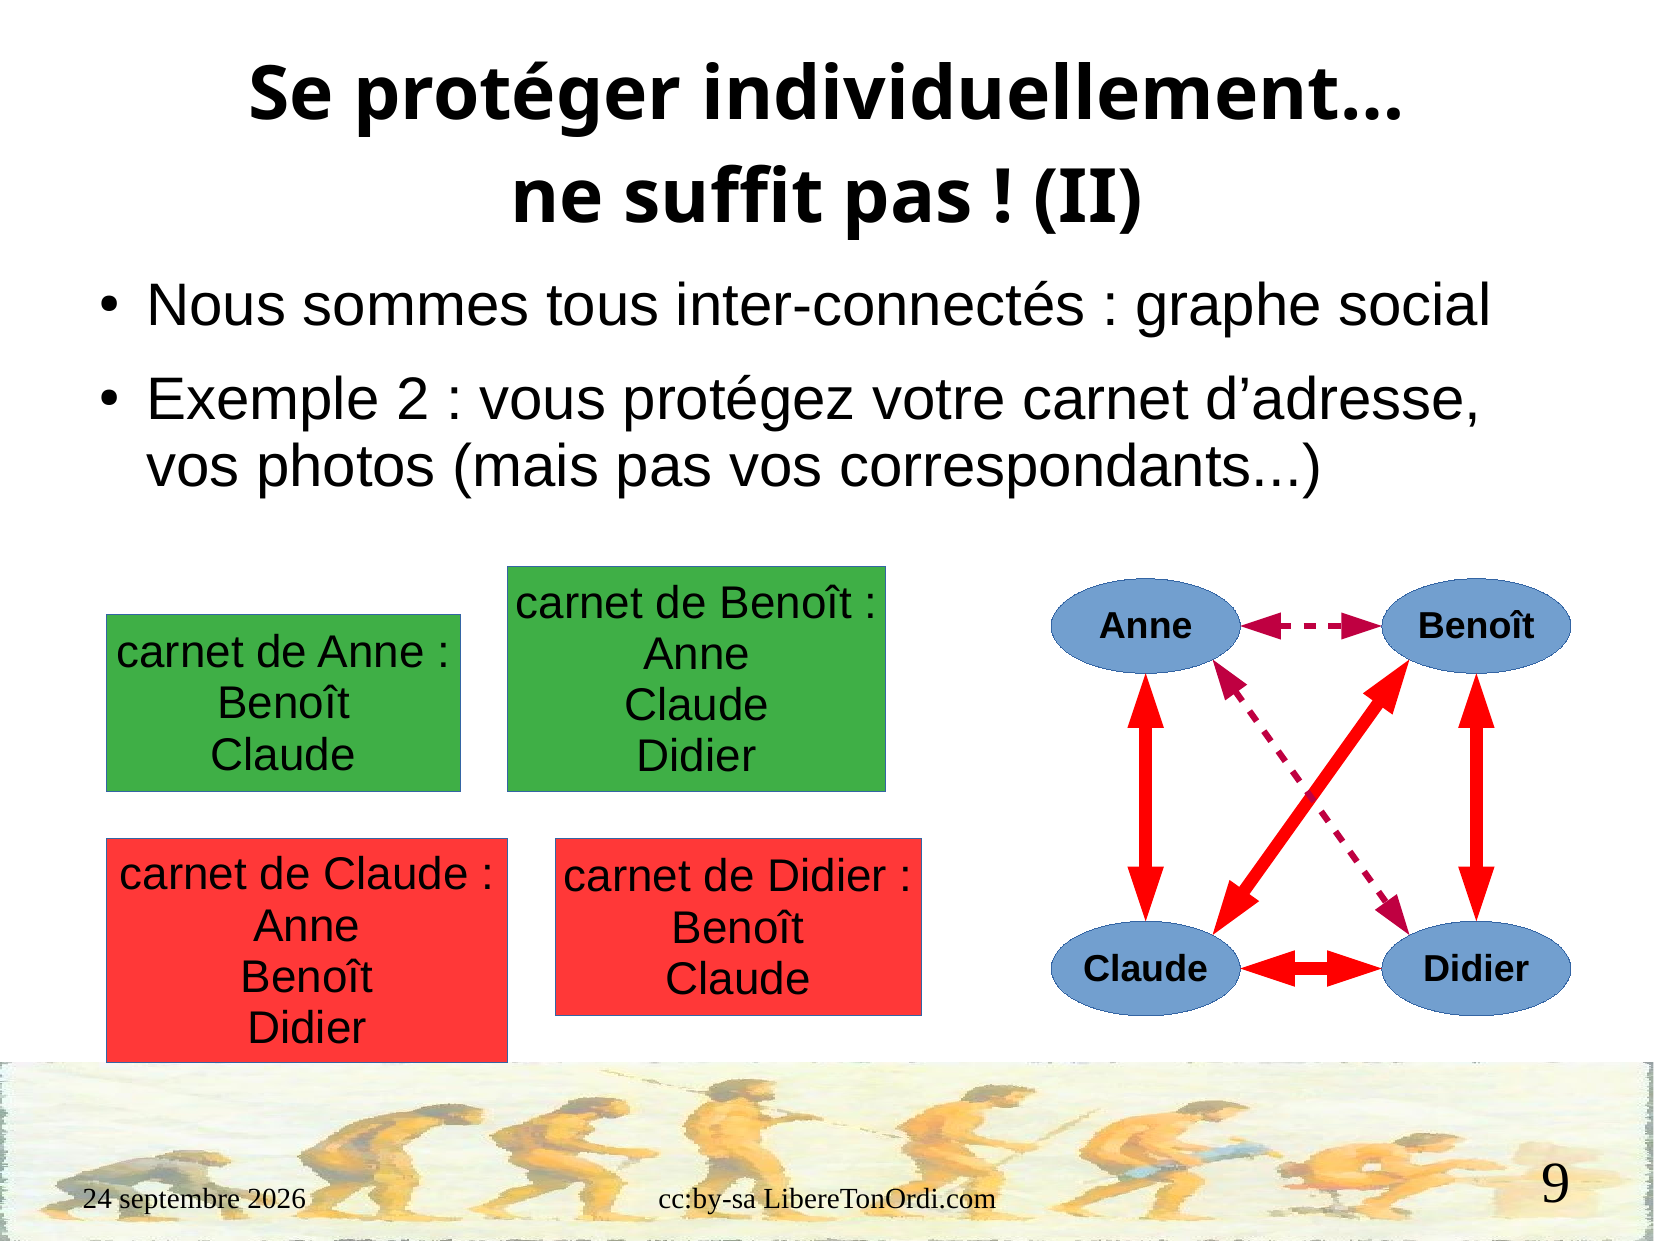

# Se protéger individuellement… ne suffit pas ! (II)
Nous sommes tous inter-connectés : graphe social
Exemple 2 : vous protégez votre carnet d’adresse, vos photos (mais pas vos correspondants...)
carnet de Benoît :
Anne
Claude
Didier
Anne
Benoît
carnet de Anne :
Benoît
Claude
carnet de Claude :
Anne
Benoît
Didier
carnet de Didier :
Benoît
Claude
Claude
Didier